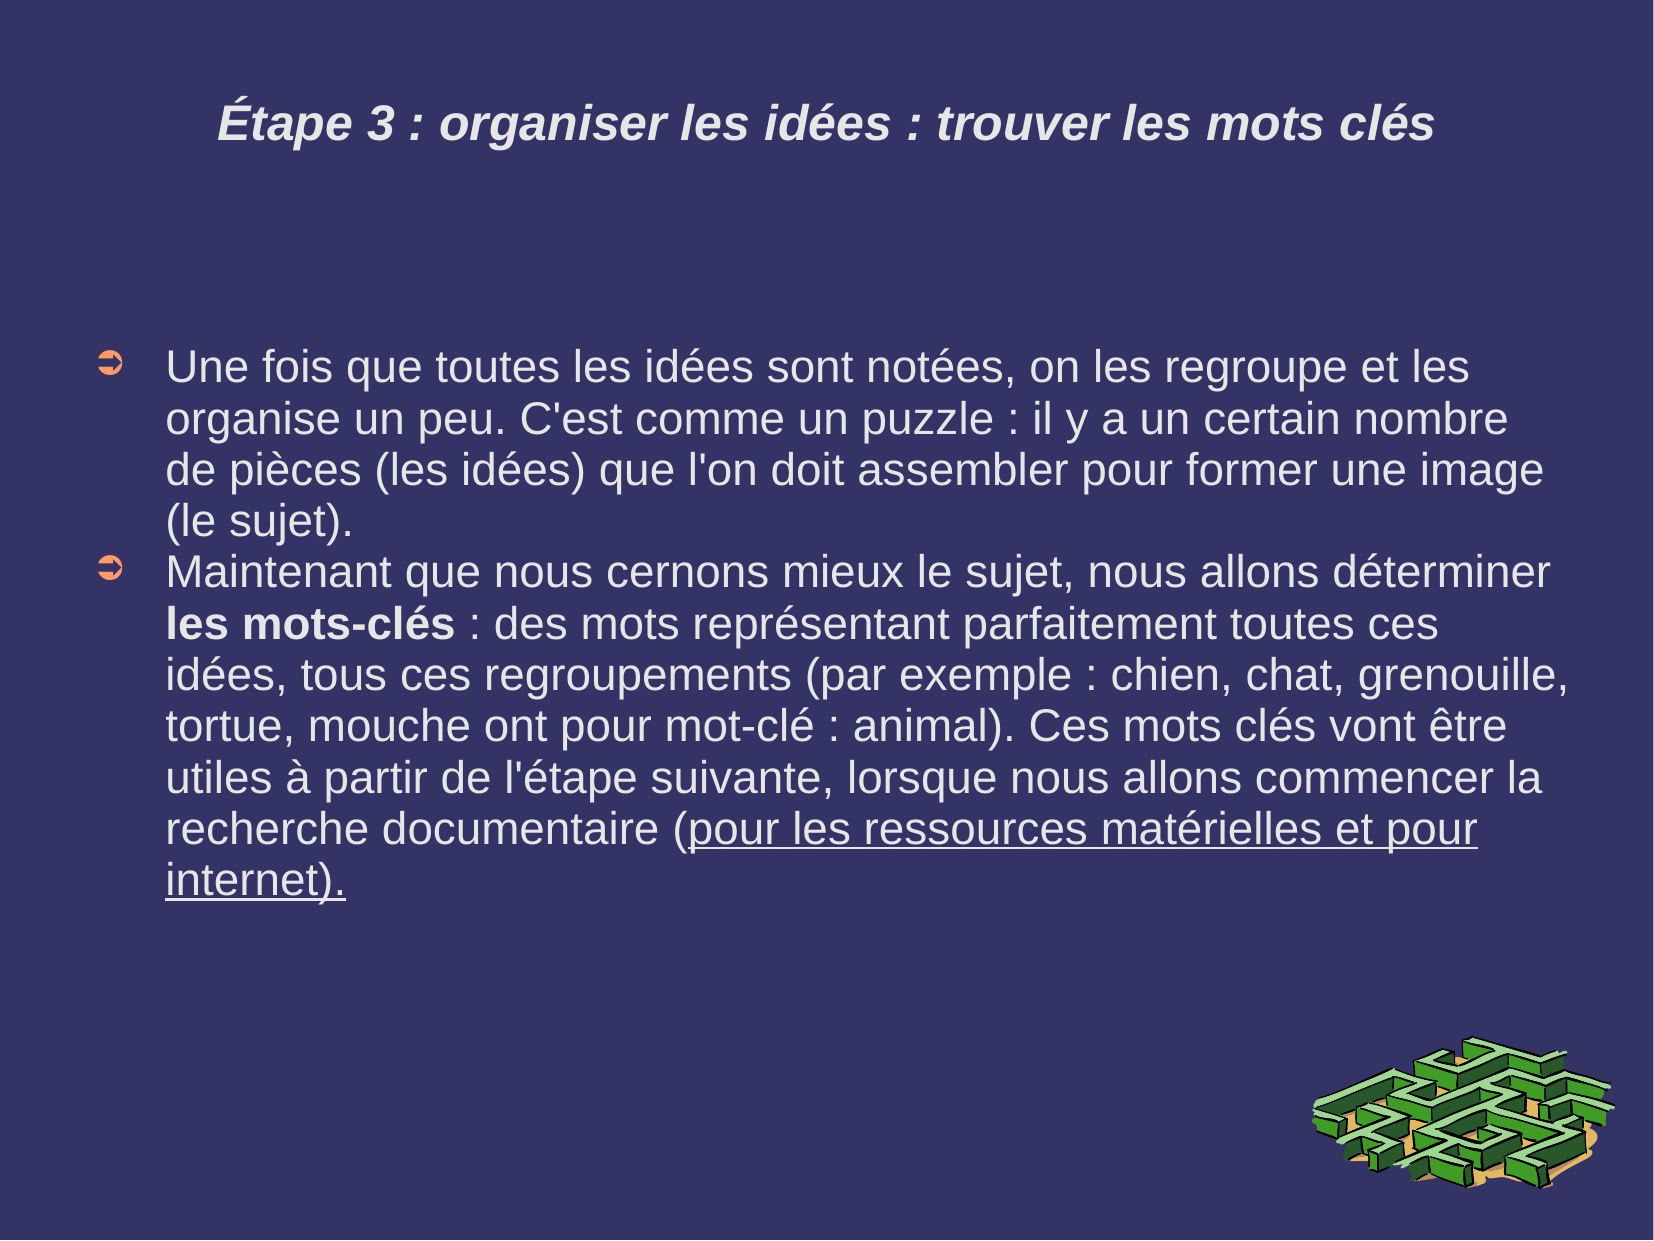

# Étape 3 : organiser les idées : trouver les mots clés
Une fois que toutes les idées sont notées, on les regroupe et les organise un peu. C'est comme un puzzle : il y a un certain nombre de pièces (les idées) que l'on doit assembler pour former une image (le sujet).
Maintenant que nous cernons mieux le sujet, nous allons déterminer les mots-clés : des mots représentant parfaitement toutes ces idées, tous ces regroupements (par exemple : chien, chat, grenouille, tortue, mouche ont pour mot-clé : animal). Ces mots clés vont être utiles à partir de l'étape suivante, lorsque nous allons commencer la recherche documentaire (pour les ressources matérielles et pour internet).